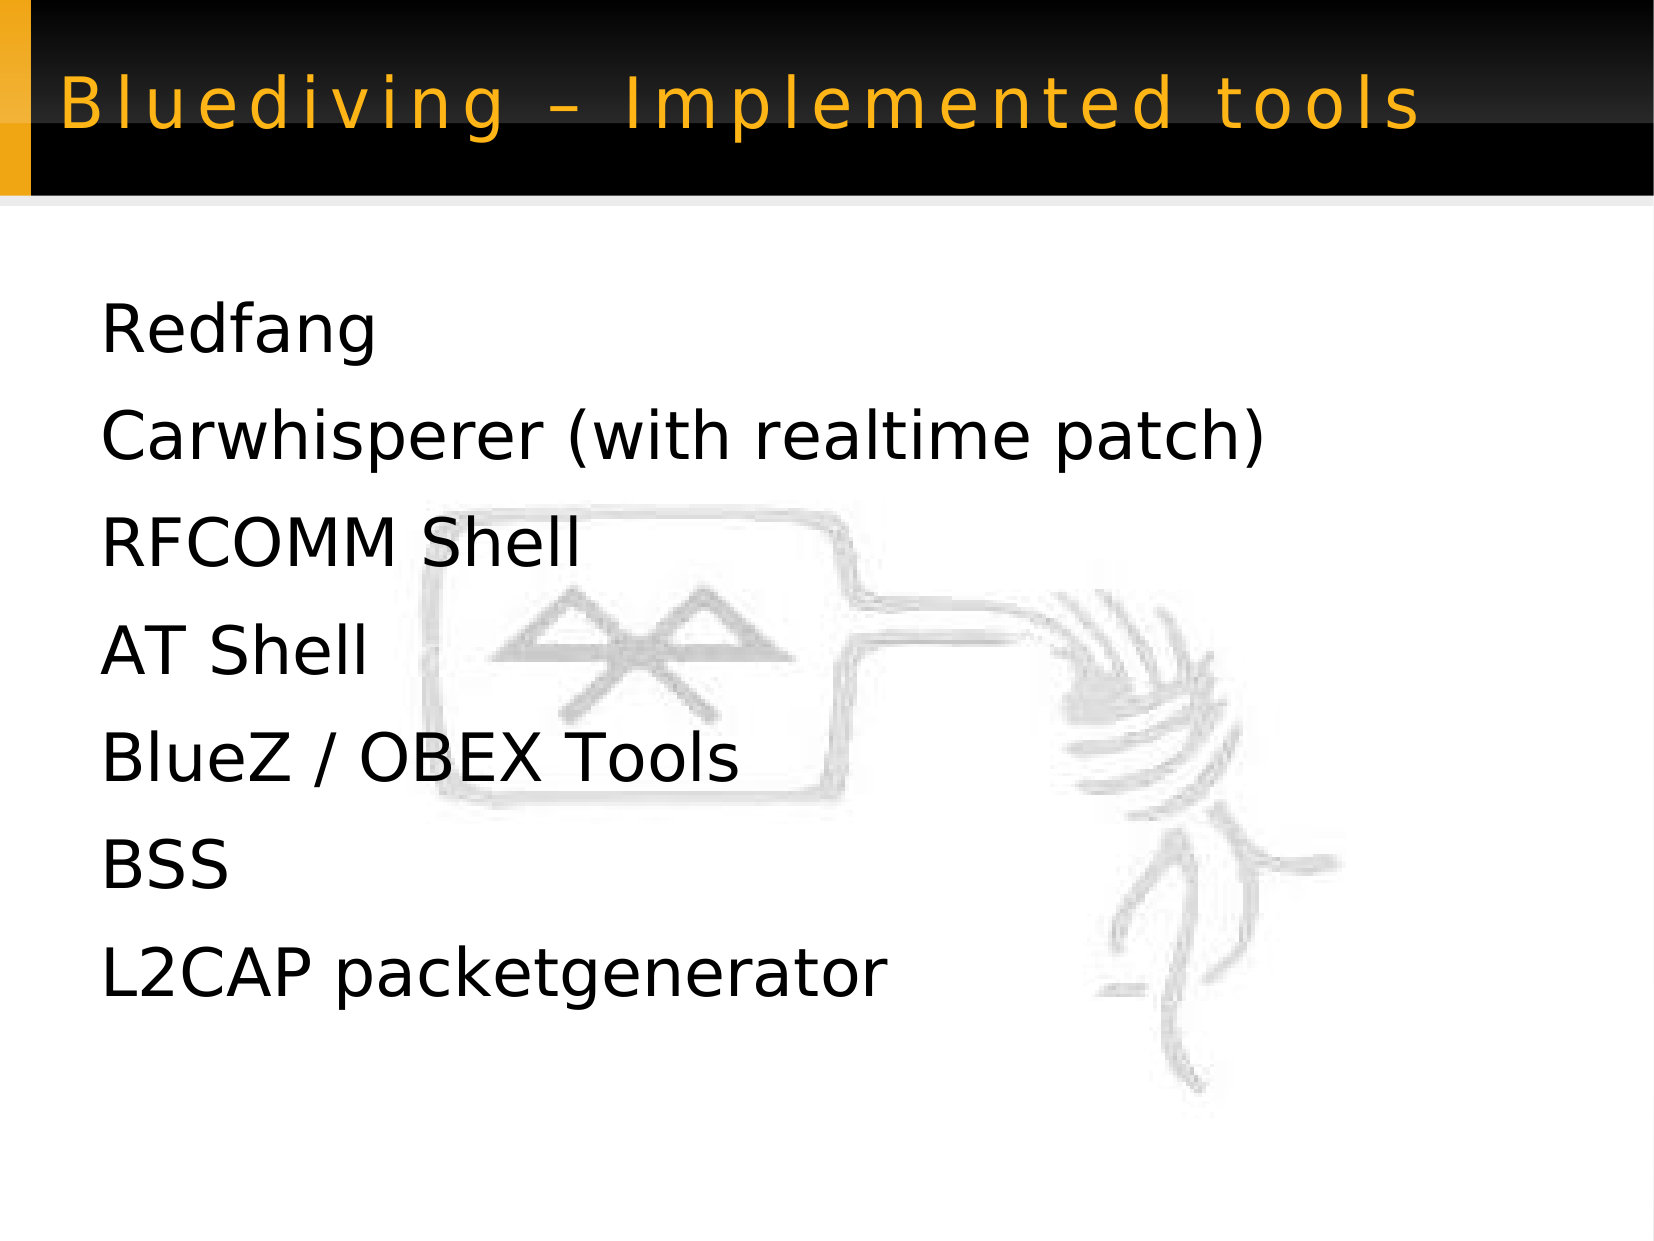

# Bluediving – Implemented tools
Redfang
Carwhisperer (with realtime patch)
RFCOMM Shell
AT Shell
BlueZ / OBEX Tools
BSS
L2CAP packetgenerator